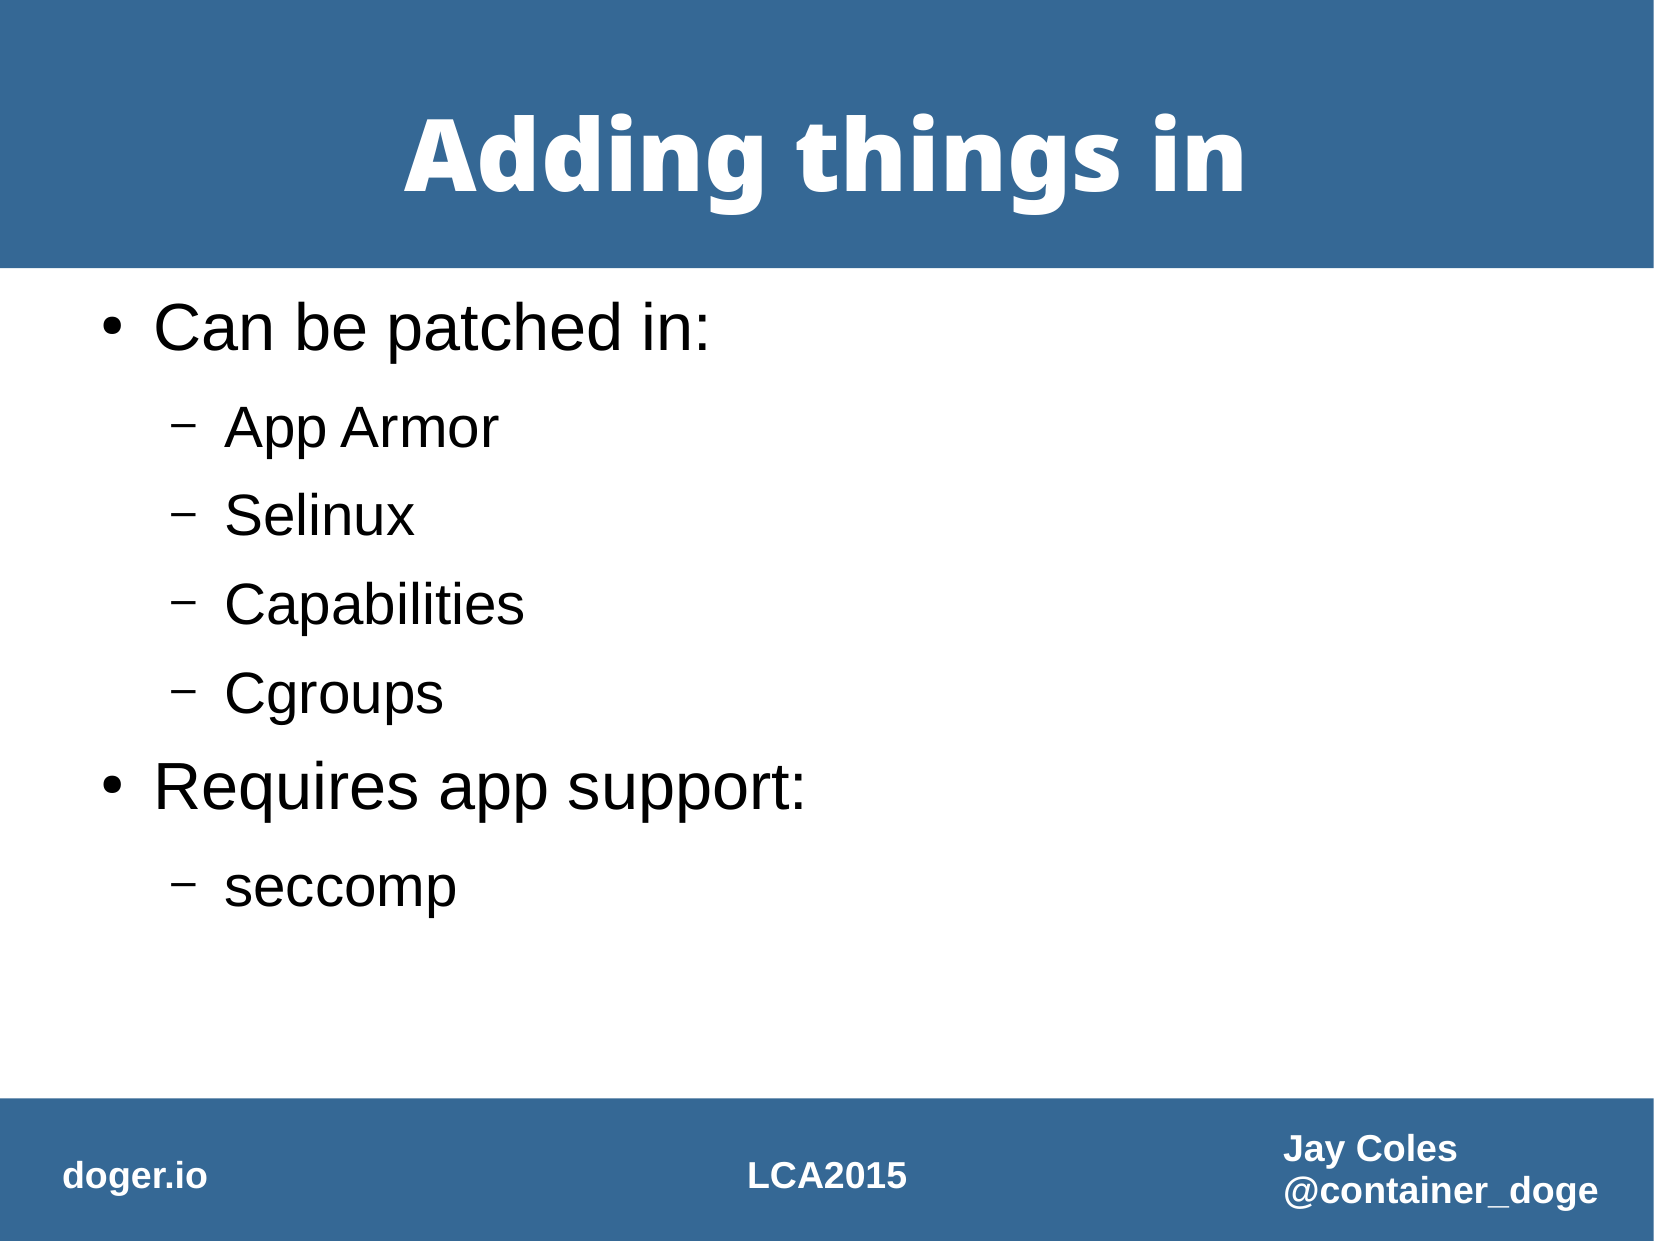

# Adding things in
Can be patched in:
App Armor
Selinux
Capabilities
Cgroups
Requires app support:
seccomp